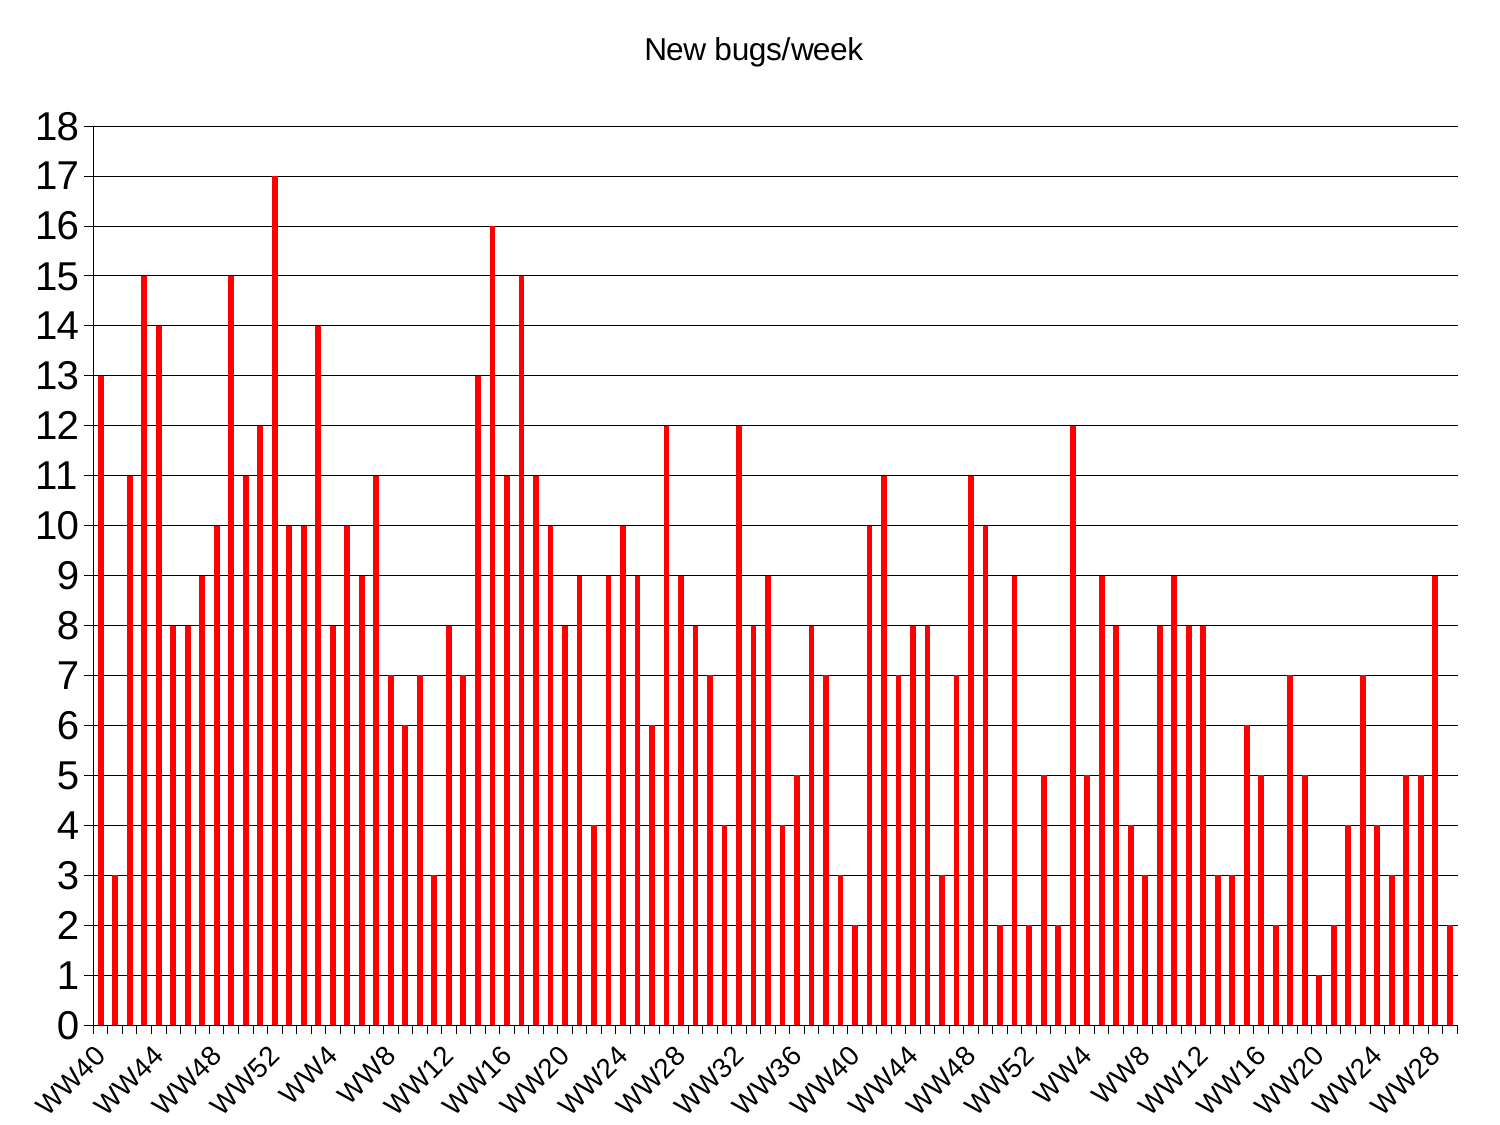

### Chart: New bugs/week
| Category | Column E |
|---|---|
| WW40 | 13.0 |
| WW41 | 3.0 |
| WW42 | 11.0 |
| WW43 | 15.0 |
| WW44 | 14.0 |
| WW45 | 8.0 |
| WW46 | 8.0 |
| WW47 | 9.0 |
| WW48 | 10.0 |
| WW49 | 15.0 |
| WW50 | 11.0 |
| WW51 | 12.0 |
| WW52 | 17.0 |
| WW1 | 10.0 |
| WW2 | 10.0 |
| WW3 | 14.0 |
| WW4 | 8.0 |
| WW5 | 10.0 |
| WW6 | 9.0 |
| WW7 | 11.0 |
| WW8 | 7.0 |
| WW9 | 6.0 |
| WW10 | 7.0 |
| WW11 | 3.0 |
| WW12 | 8.0 |
| WW13 | 7.0 |
| WW14 | 13.0 |
| WW15 | 16.0 |
| WW16 | 11.0 |
| WW17 | 15.0 |
| WW18 | 11.0 |
| WW19 | 10.0 |
| WW20 | 8.0 |
| WW21 | 9.0 |
| WW22 | 4.0 |
| WW23 | 9.0 |
| WW24 | 10.0 |
| WW25 | 9.0 |
| WW26 | 6.0 |
| WW27 | 12.0 |
| WW28 | 9.0 |
| WW29 | 8.0 |
| WW30 | 7.0 |
| WW31 | 4.0 |
| WW32 | 12.0 |
| WW33 | 8.0 |
| WW34 | 9.0 |
| WW35 | 4.0 |
| WW36 | 5.0 |
| WW37 | 8.0 |
| WW38 | 7.0 |
| WW39 | 3.0 |
| WW40 | 2.0 |
| WW41 | 10.0 |
| WW42 | 11.0 |
| WW43 | 7.0 |
| WW44 | 8.0 |
| WW45 | 8.0 |
| WW46 | 3.0 |
| WW47 | 7.0 |
| WW48 | 11.0 |
| WW49 | 10.0 |
| WW50 | 2.0 |
| WW51 | 9.0 |
| WW52 | 2.0 |
| WW1 | 5.0 |
| WW2 | 2.0 |
| WW3 | 12.0 |
| WW4 | 5.0 |
| WW5 | 9.0 |
| WW6 | 8.0 |
| WW7 | 4.0 |
| WW8 | 3.0 |
| WW9 | 8.0 |
| WW10 | 9.0 |
| WW11 | 8.0 |
| WW12 | 8.0 |
| WW13 | 3.0 |
| WW14 | 3.0 |
| WW15 | 6.0 |
| WW16 | 5.0 |
| WW17 | 2.0 |
| WW18 | 7.0 |
| WW19 | 5.0 |
| WW20 | 1.0 |
| WW21 | 2.0 |
| WW22 | 4.0 |
| WW23 | 7.0 |
| WW24 | 4.0 |
| WW25 | 3.0 |
| WW26 | 5.0 |
| WW27 | 5.0 |
| WW28 | 9.0 |
| WW29 | 2.0 |